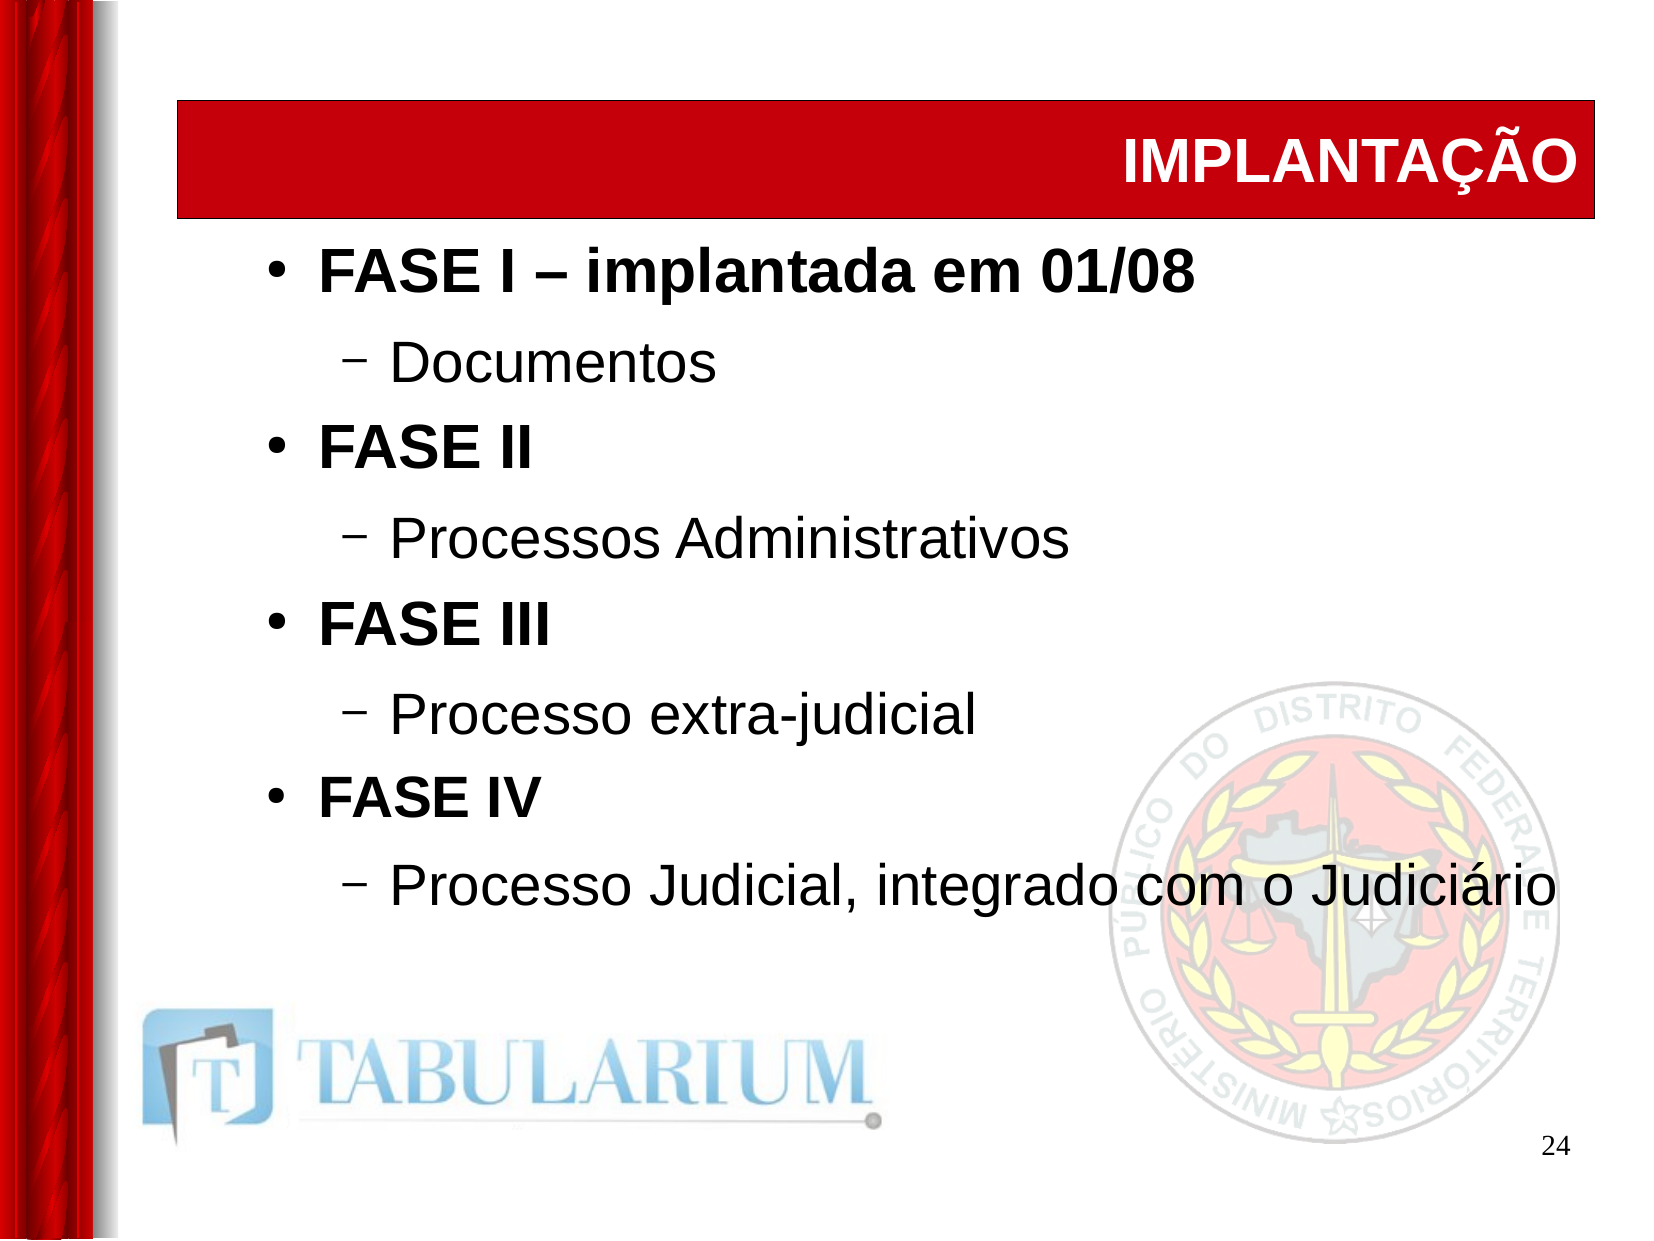

IMPLANTAÇÃO
# FASE I – implantada em 01/08
Documentos
FASE II
Processos Administrativos
FASE III
Processo extra-judicial
FASE IV
Processo Judicial, integrado com o Judiciário
24